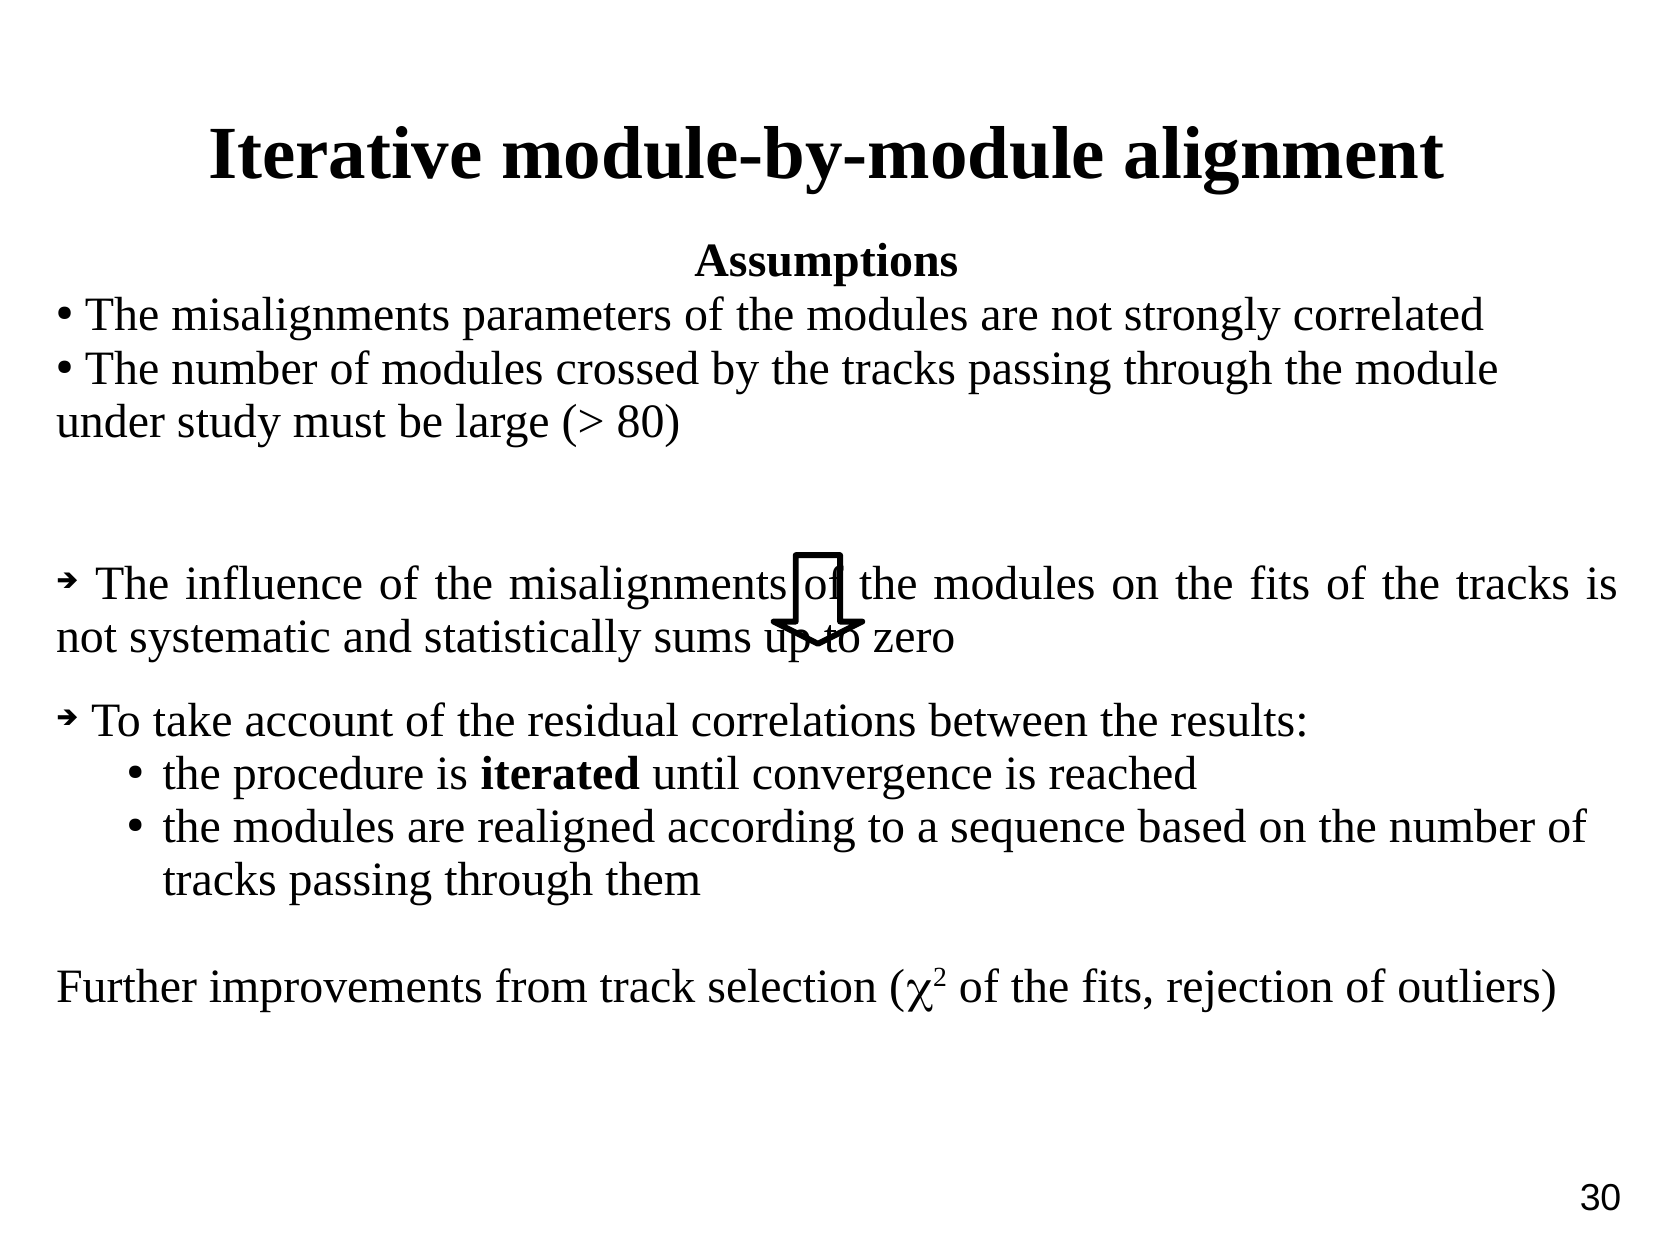

# Iterative module-by-module alignment
Assumptions
 The misalignments parameters of the modules are not strongly correlated
 The number of modules crossed by the tracks passing through the module under study must be large (> 80)
 The influence of the misalignments of the modules on the fits of the tracks is not systematic and statistically sums up to zero
 To take account of the residual correlations between the results:
the procedure is iterated until convergence is reached
the modules are realigned according to a sequence based on the number of tracks passing through them
Further improvements from track selection (c2 of the fits, rejection of outliers)
30